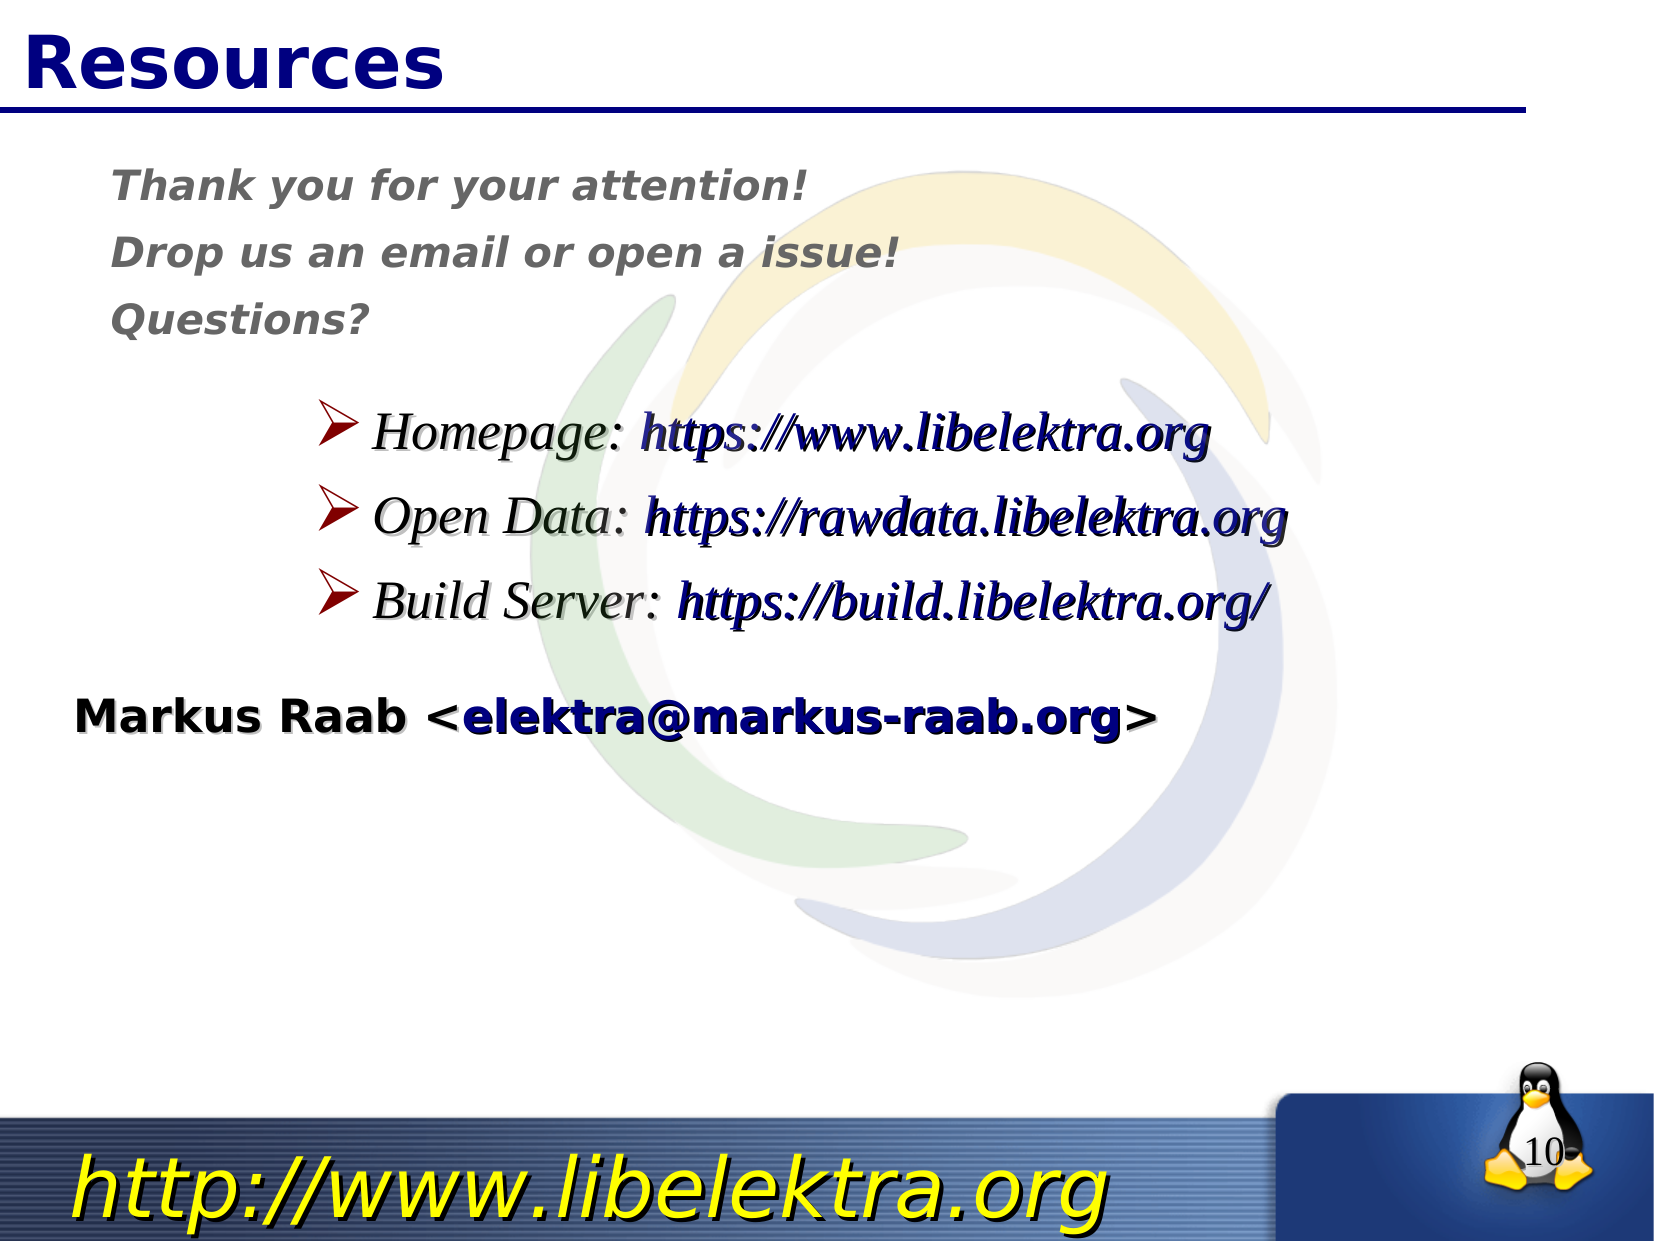

Resources
Thank you for your attention!
Drop us an email or open a issue!
Questions?
# Homepage: https://www.libelektra.org
Open Data: https://rawdata.libelektra.org
Build Server: https://build.libelektra.org/
Markus Raab <elektra@markus-raab.org>